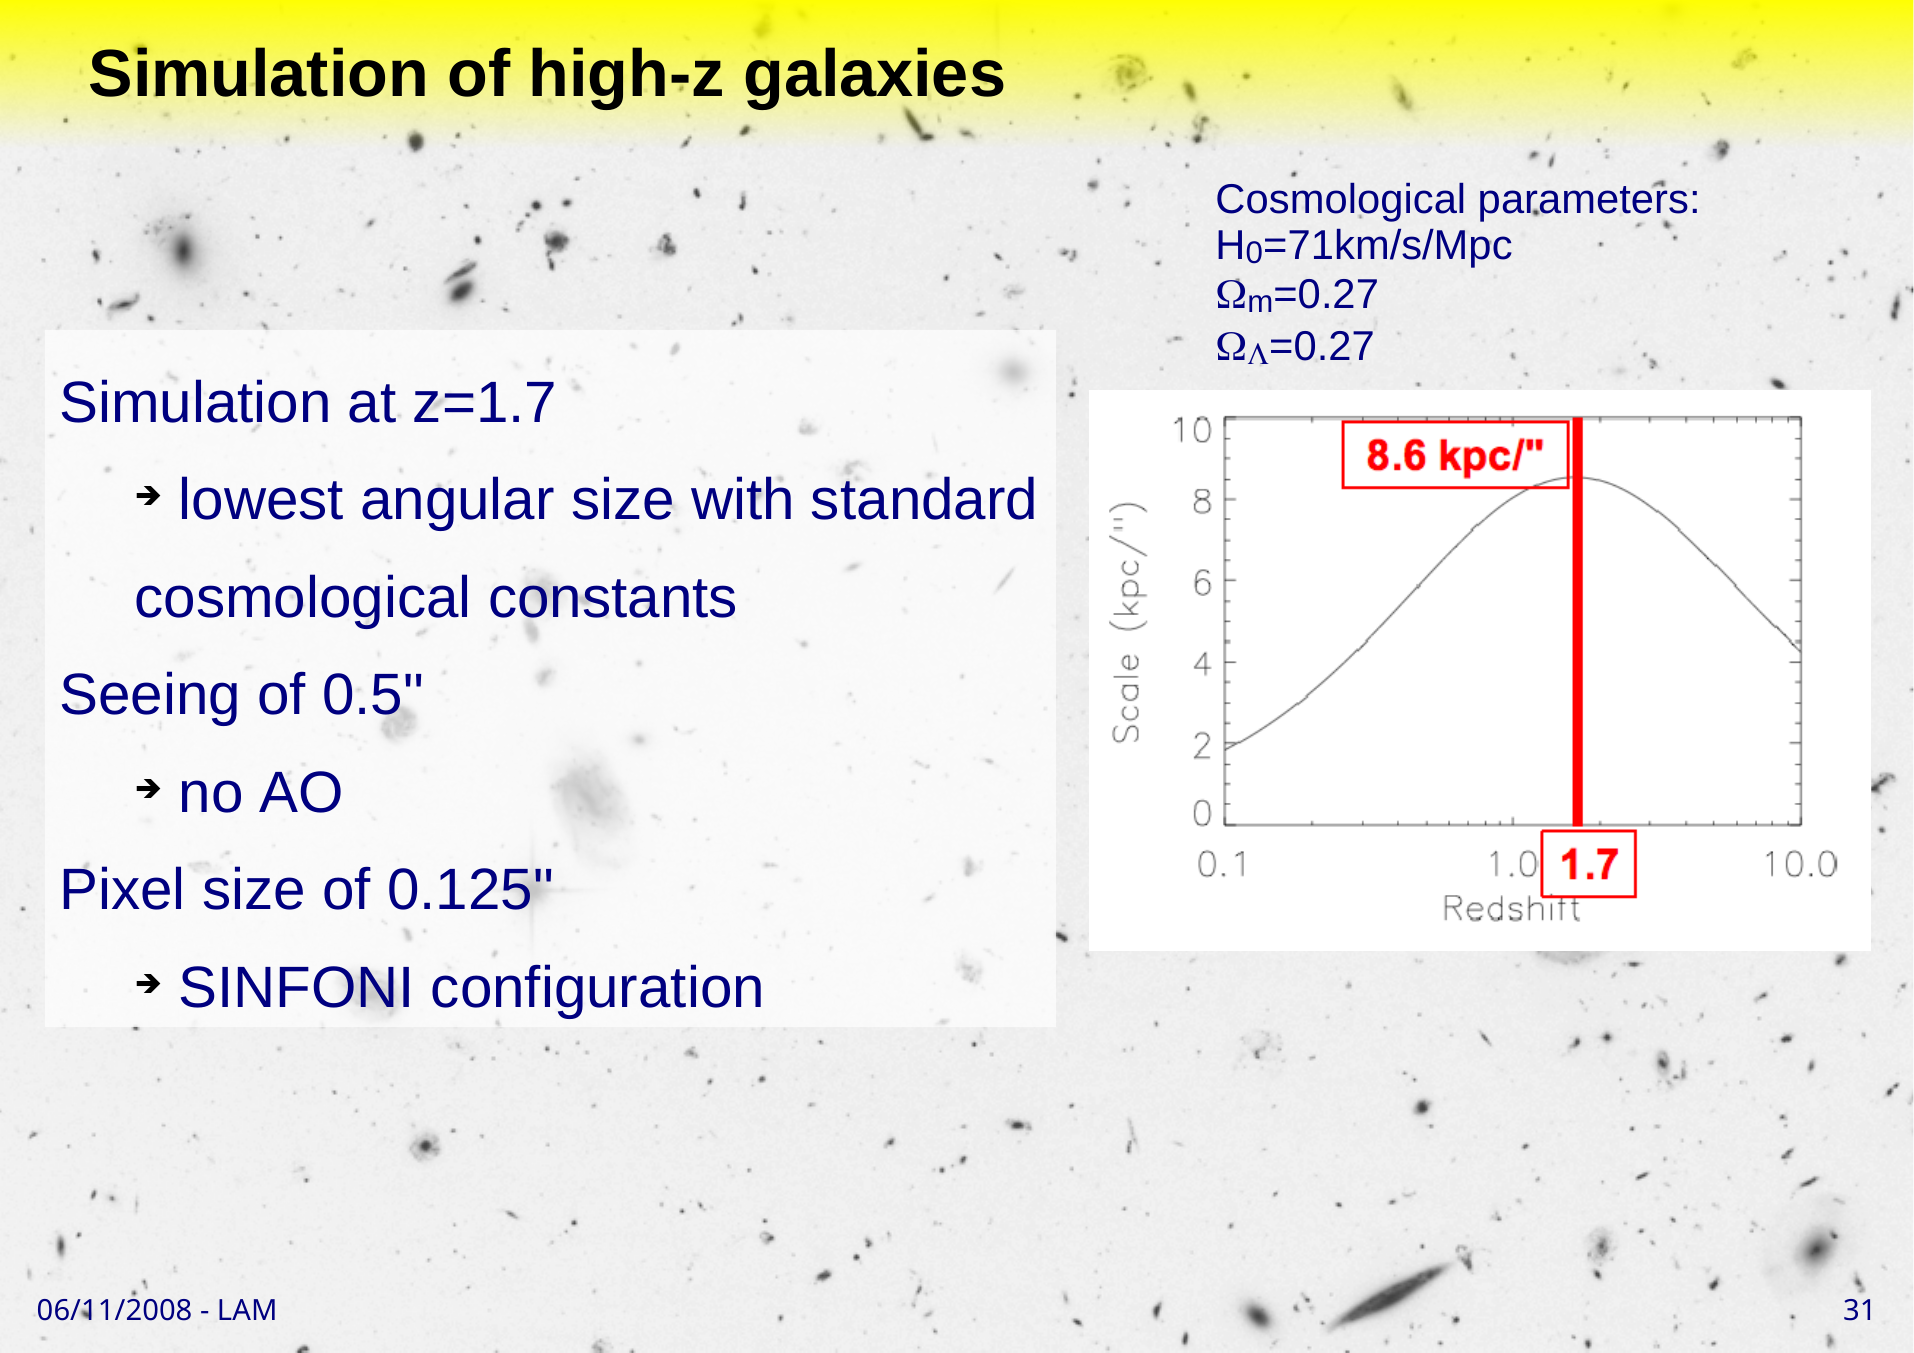

# Simulation of high-z galaxies
Cosmological parameters:
H0=71km/s/Mpc
Wm=0.27
WL=0.27
Simulation at z=1.7
 lowest angular size with standard cosmological constants
Seeing of 0.5"
 no AO
Pixel size of 0.125"
 SINFONI configuration
31
06/11/2008 - LAM